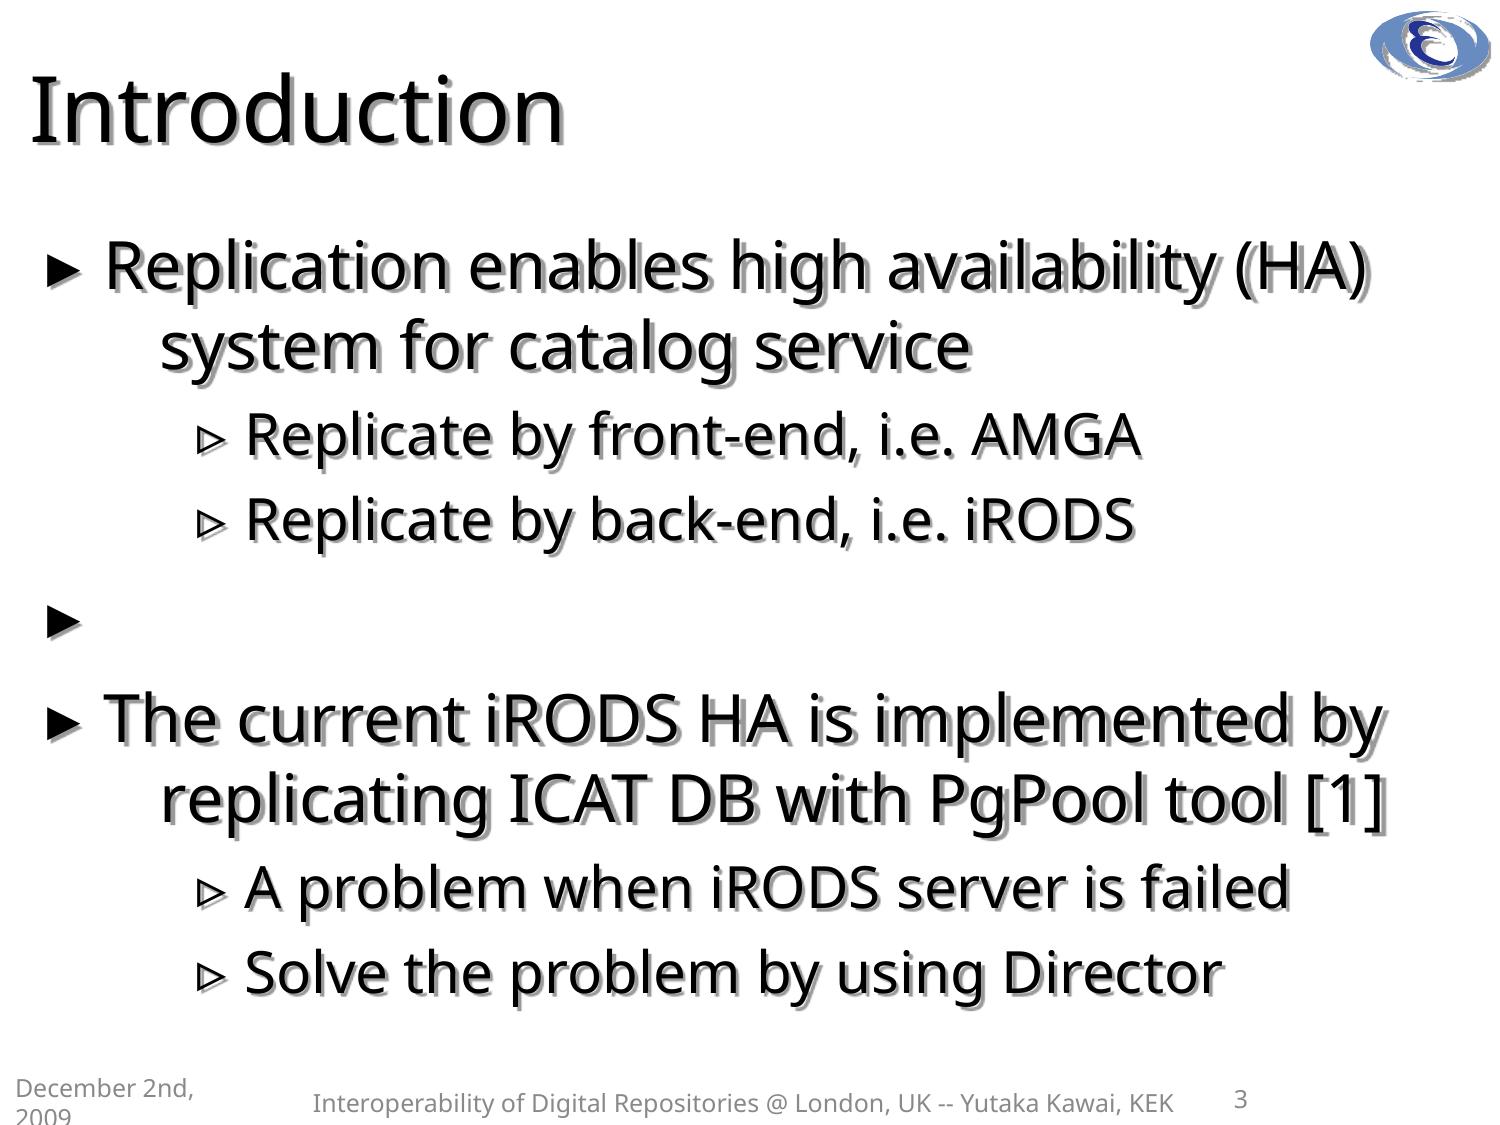

# Introduction
Replication enables high availability (HA) system for catalog service
Replicate by front-end, i.e. AMGA
Replicate by back-end, i.e. iRODS
The current iRODS HA is implemented by replicating ICAT DB with PgPool tool [1]
A problem when iRODS server is failed
Solve the problem by using Director
December 2nd, 2009
Interoperability of Digital Repositories @ London, UK -- Yutaka Kawai, KEK
3